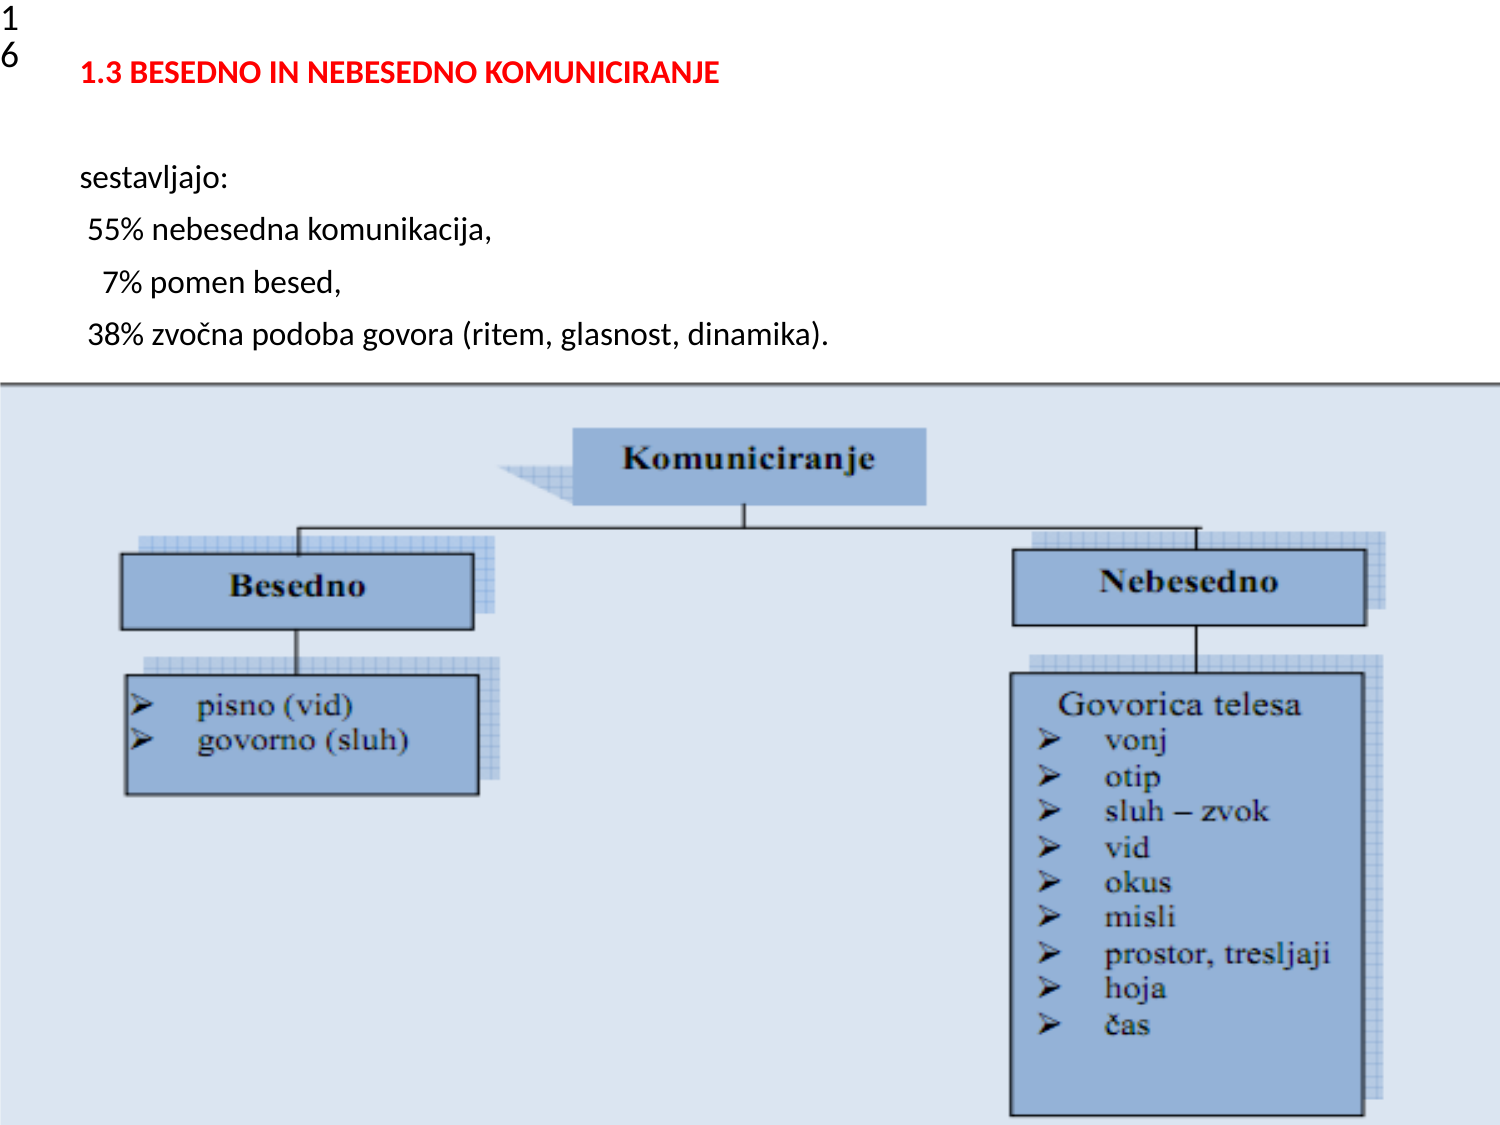

1.3 BESEDNO IN NEBESEDNO KOMUNICIRANJE
sestavljajo:
 55% nebesedna komunikacija,
 7% pomen besed,
 38% zvočna podoba govora (ritem, glasnost, dinamika).